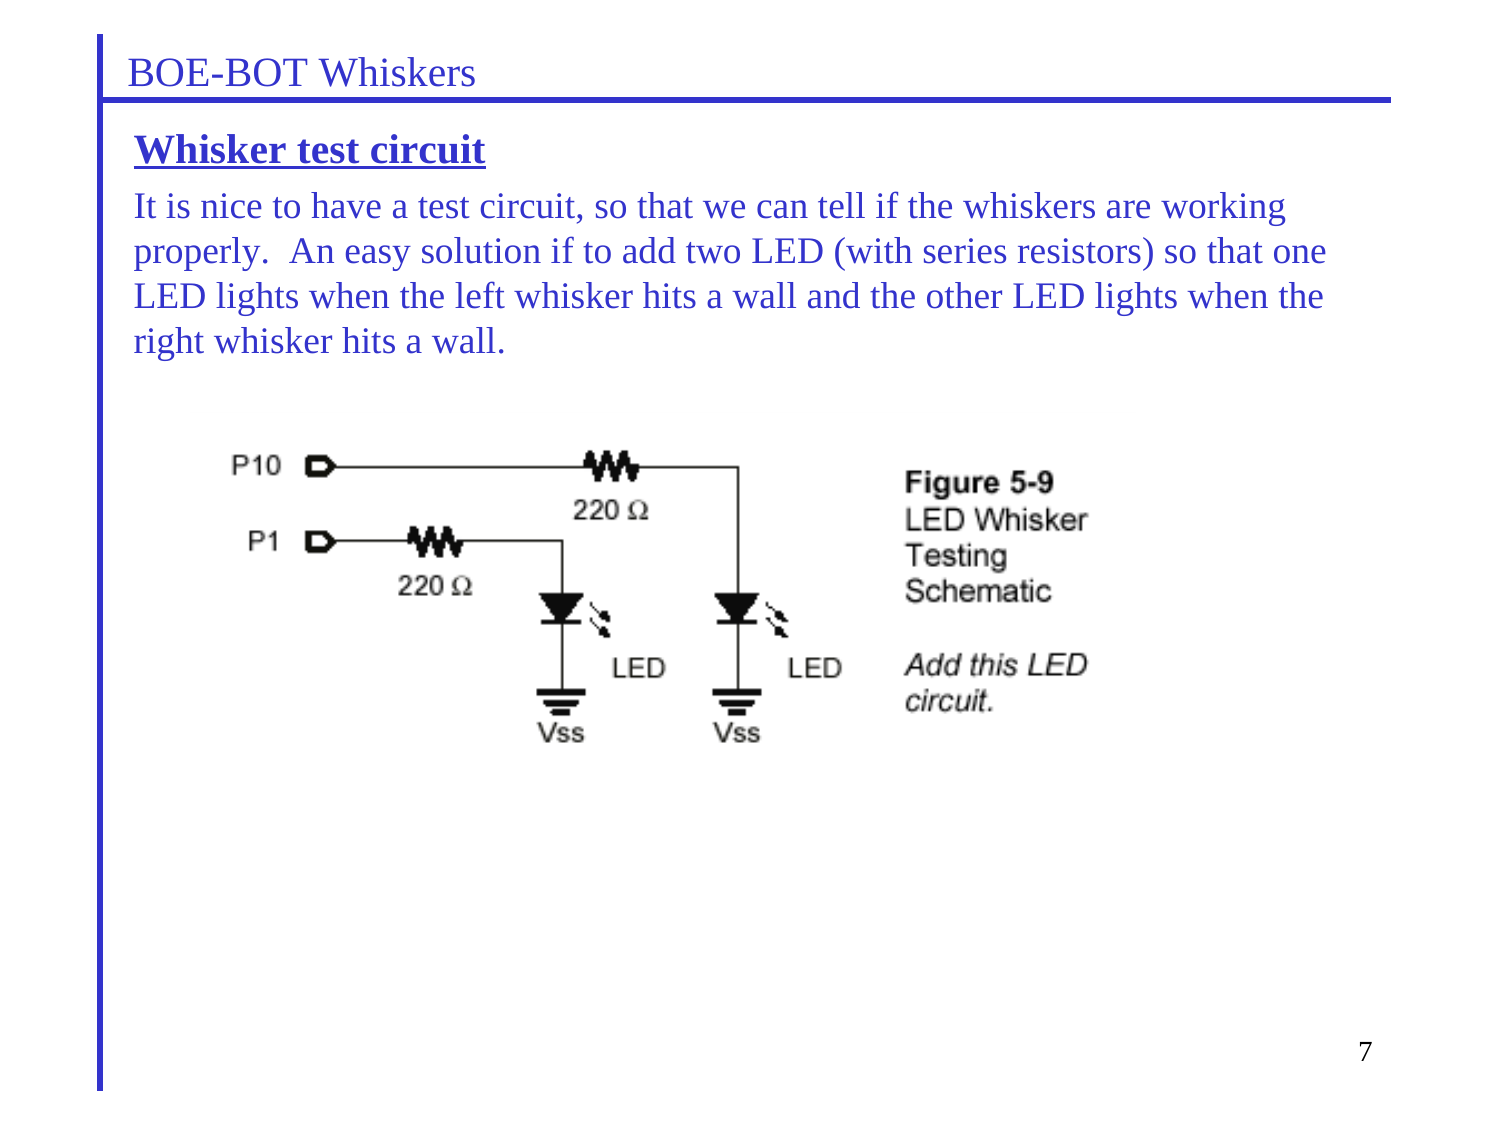

BOE-BOT Whiskers
Whisker test circuit
It is nice to have a test circuit, so that we can tell if the whiskers are working properly. An easy solution if to add two LED (with series resistors) so that one LED lights when the left whisker hits a wall and the other LED lights when the right whisker hits a wall.